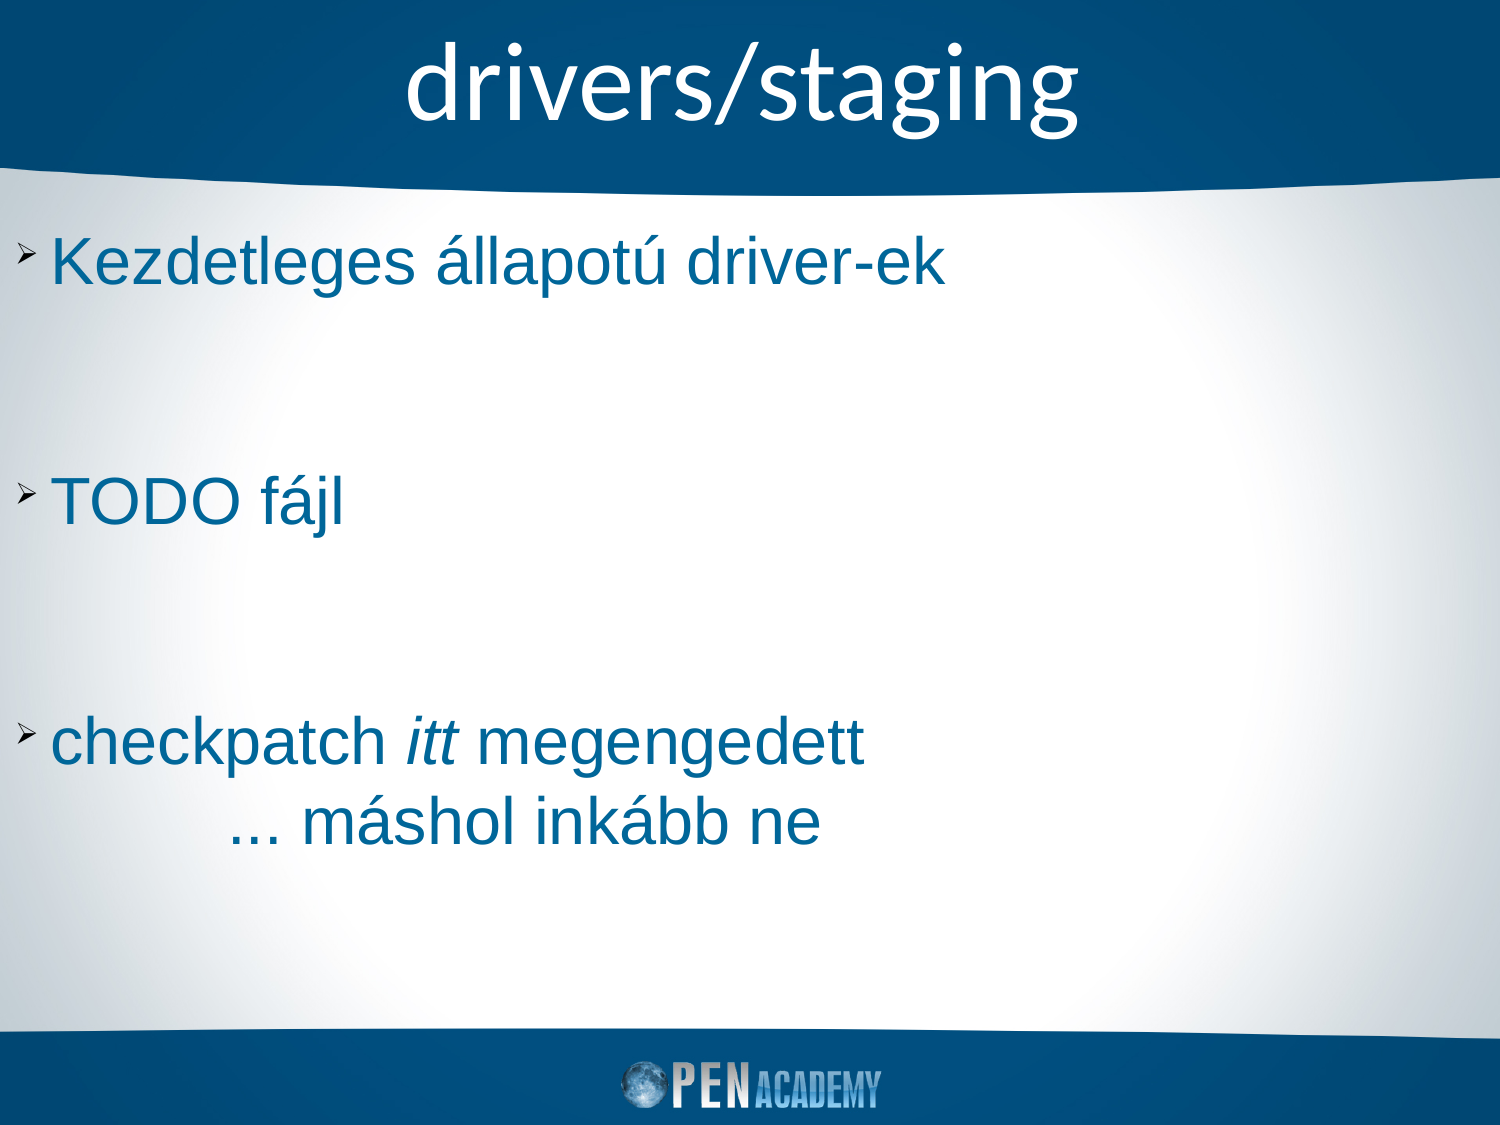

# drivers/staging
Kezdetleges állapotú driver-ek
TODO fájl
checkpatch itt megengedett
... máshol inkább ne